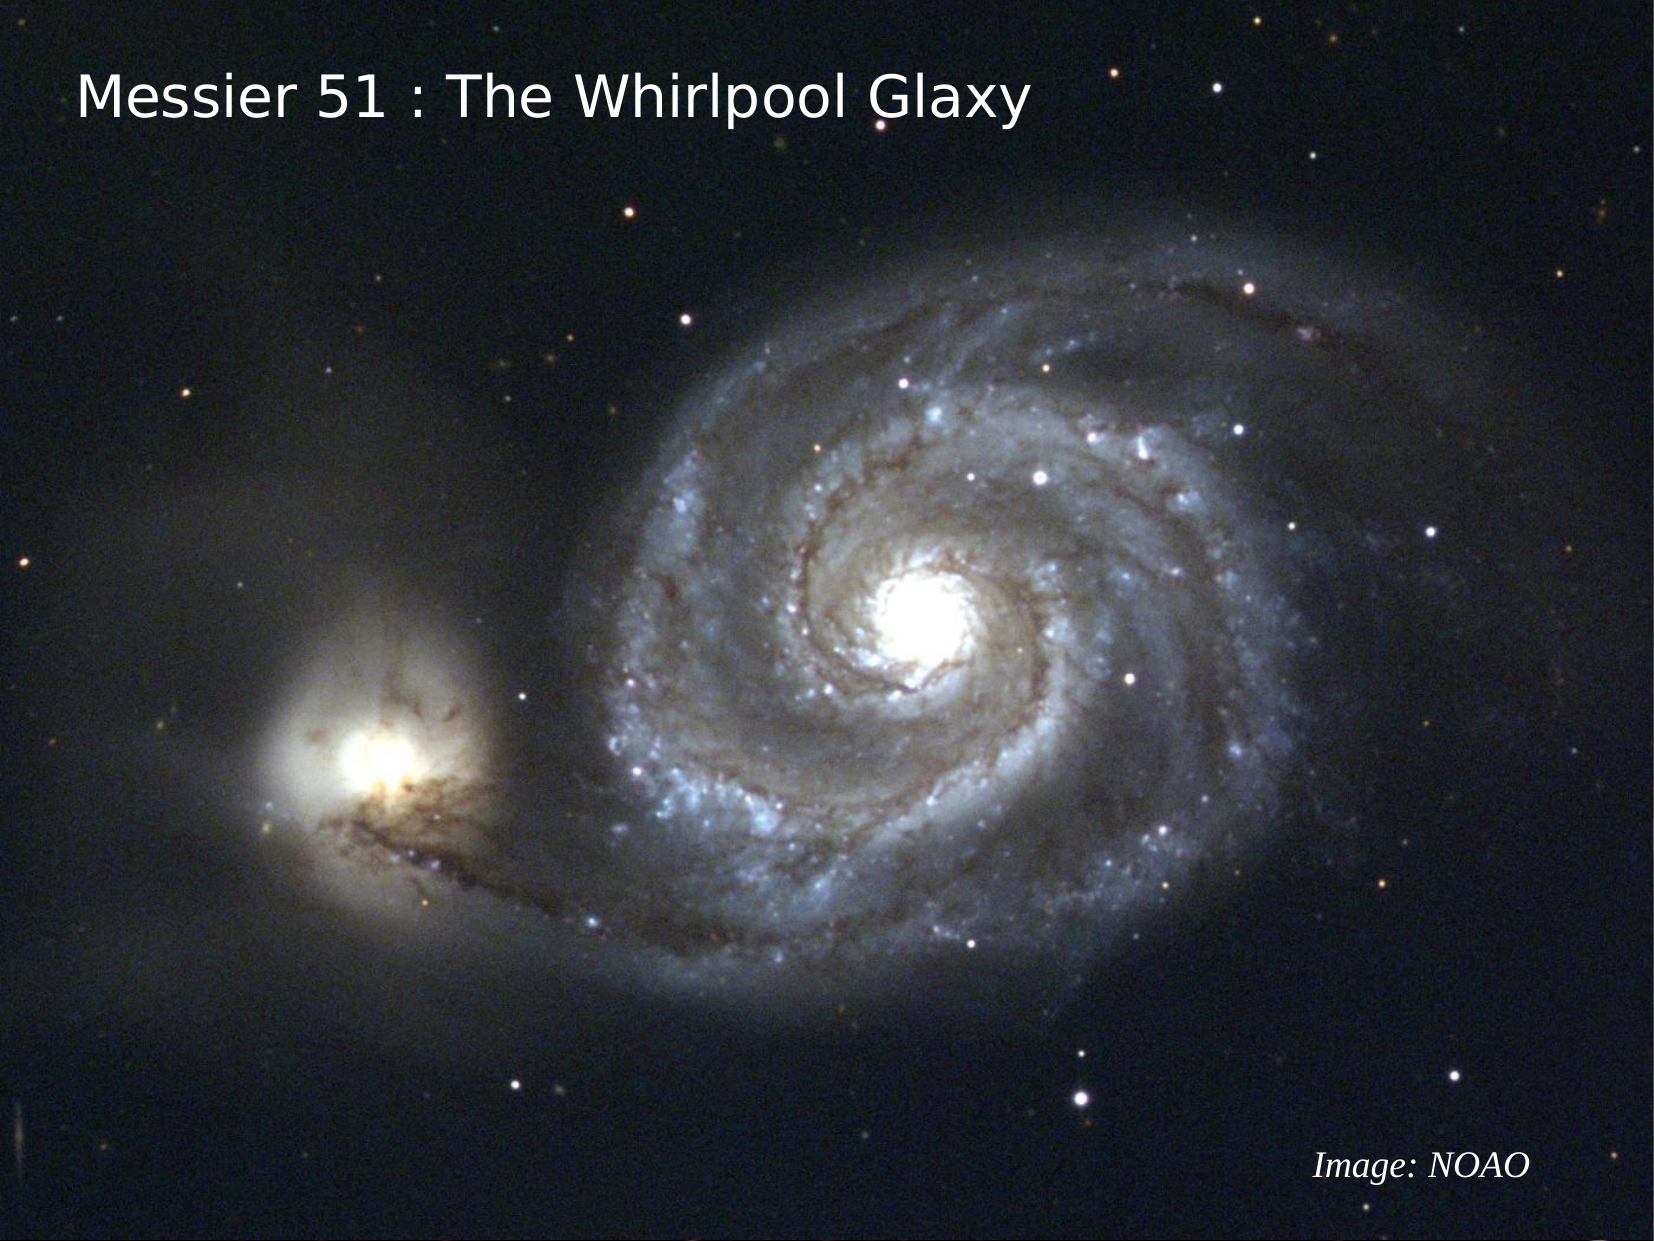

Messier 51 : The Whirlpool Glaxy
Image: NOAO